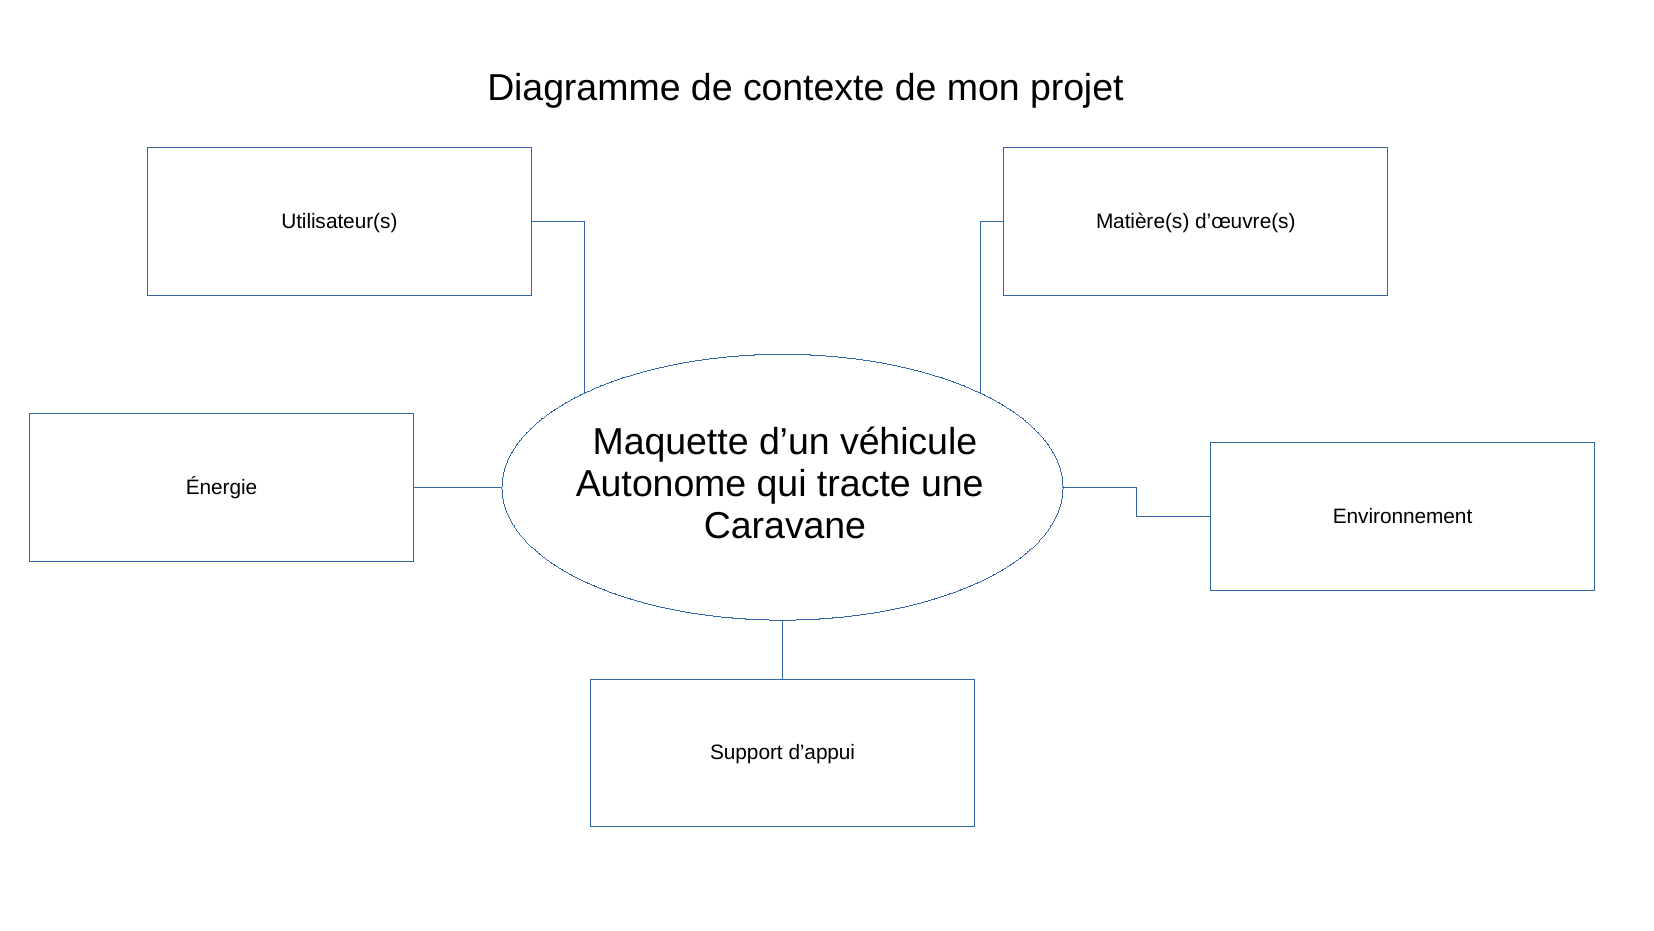

Diagramme de contexte de mon projet
Utilisateur(s)
Matière(s) d’œuvre(s)
Énergie
Maquette d’un véhicule
Autonome qui tracte une
Caravane
Environnement
Support d’appui